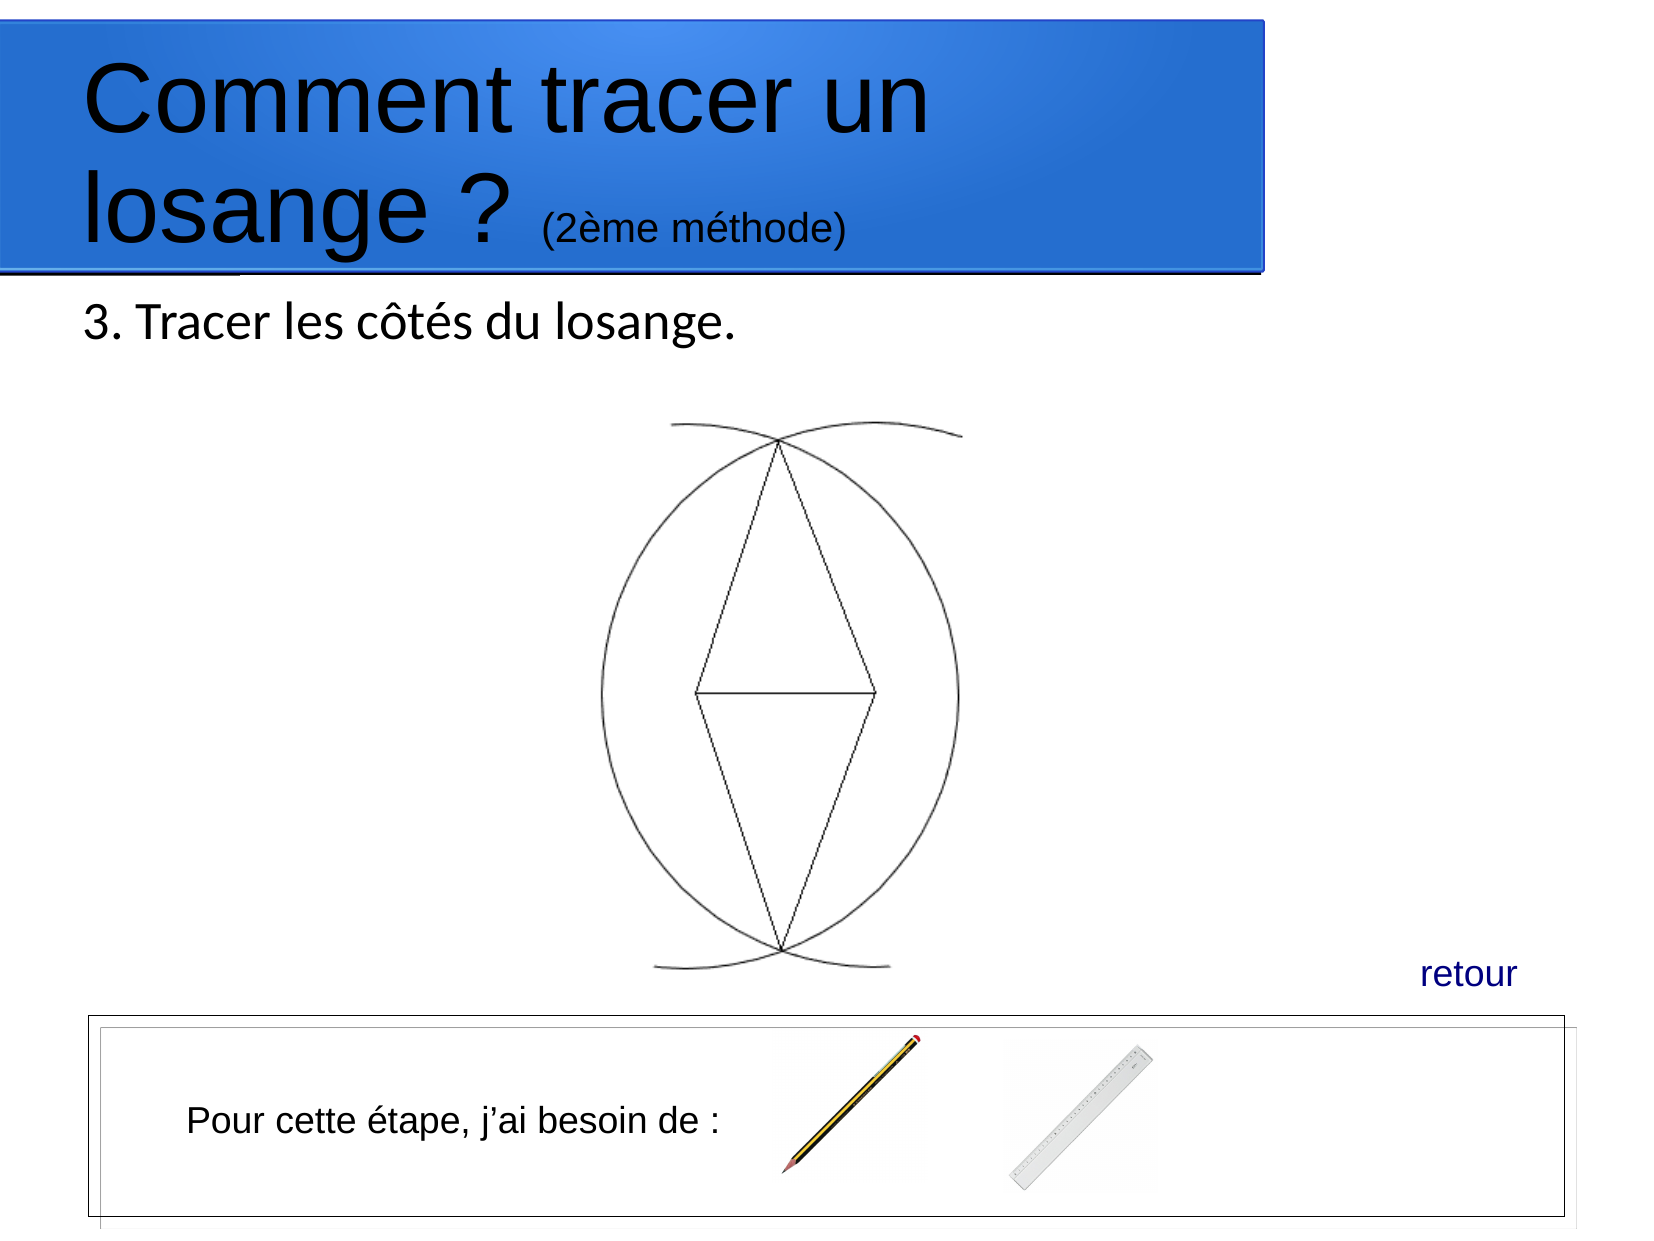

# Comment tracer un losange ? (2ème méthode)
3. Tracer les côtés du losange.
retour
Pour cette étape, j’ai besoin de :